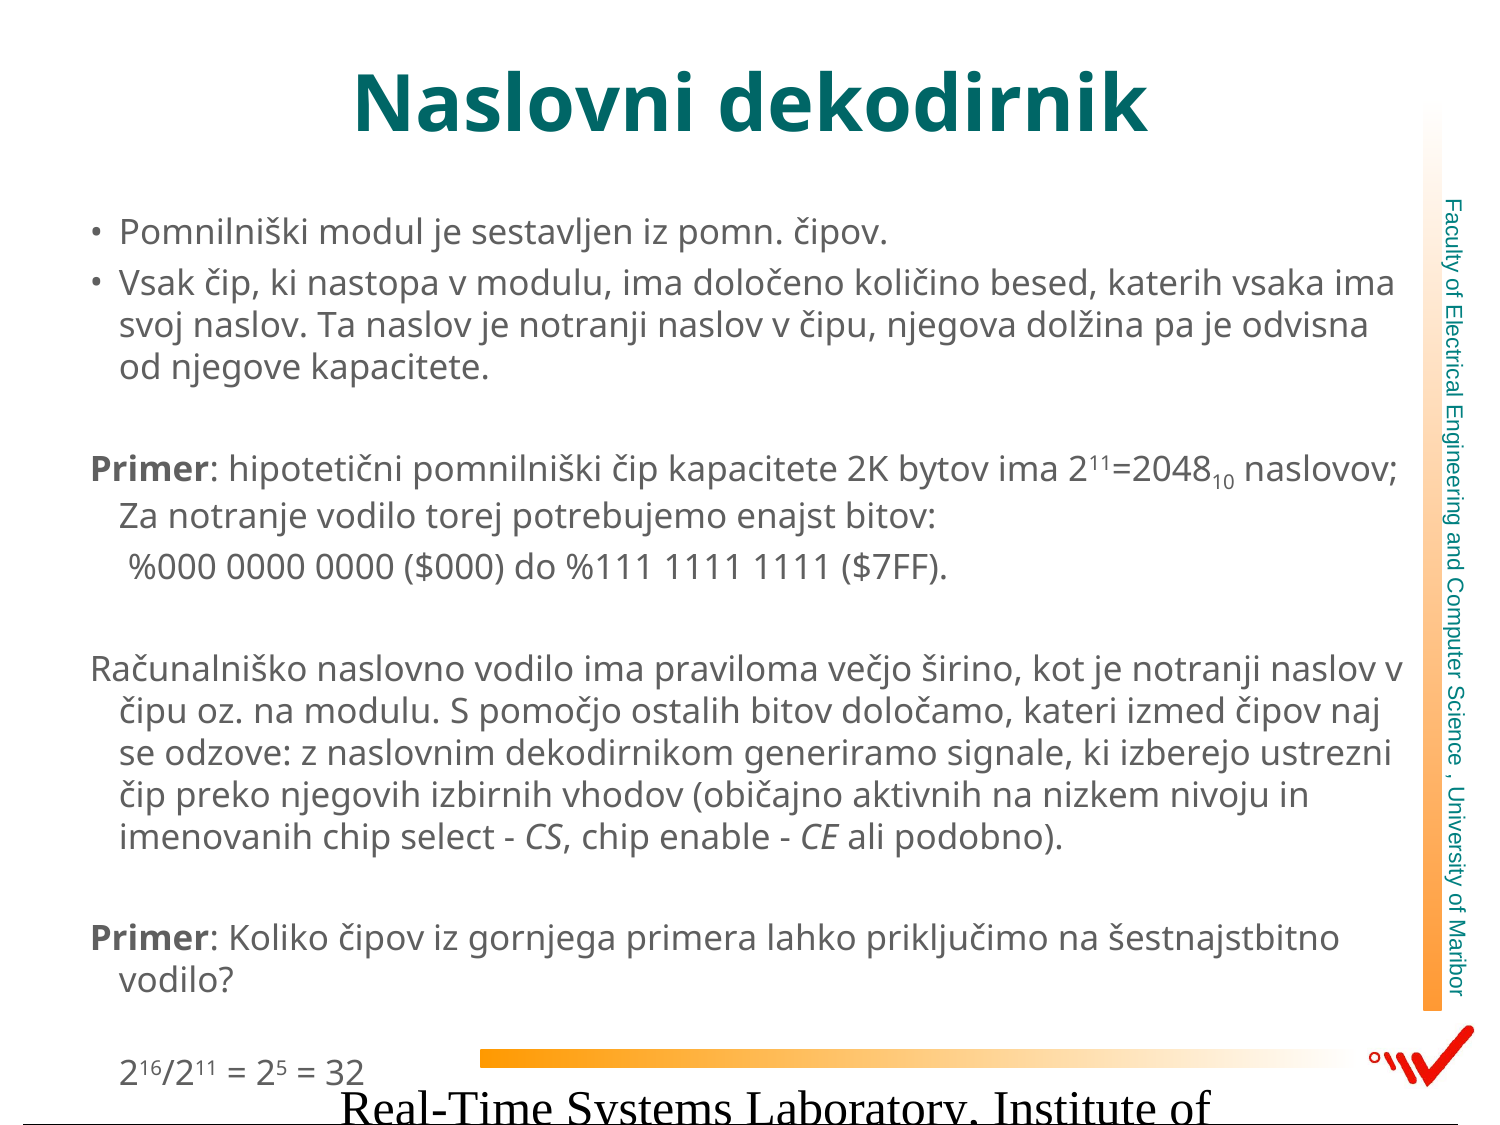

# Naslovni dekodirnik
Pomnilniški modul je sestavljen iz pomn. čipov.
Vsak čip, ki nastopa v modulu, ima določeno količino besed, katerih vsaka ima svoj naslov. Ta naslov je notranji naslov v čipu, njegova dolžina pa je odvisna od njegove kapacitete.
Primer: hipotetični pomnilniški čip kapacitete 2K bytov ima 211=204810 naslovov; Za notranje vodilo torej potrebujemo enajst bitov:
		 %000 0000 0000 ($000) do %111 1111 1111 ($7FF).
Računalniško naslovno vodilo ima praviloma večjo širino, kot je notranji naslov v čipu oz. na modulu. S pomočjo ostalih bitov določamo, kateri izmed čipov naj se odzove: z naslovnim dekodirnikom generiramo signale, ki izberejo ustrezni čip preko njegovih izbirnih vhodov (običajno aktivnih na nizkem nivoju in imenovanih chip select - CS, chip enable - CE ali podobno).
Primer: Koliko čipov iz gornjega primera lahko priključimo na šestnajstbitno vodilo?
216/211 = 25 = 32